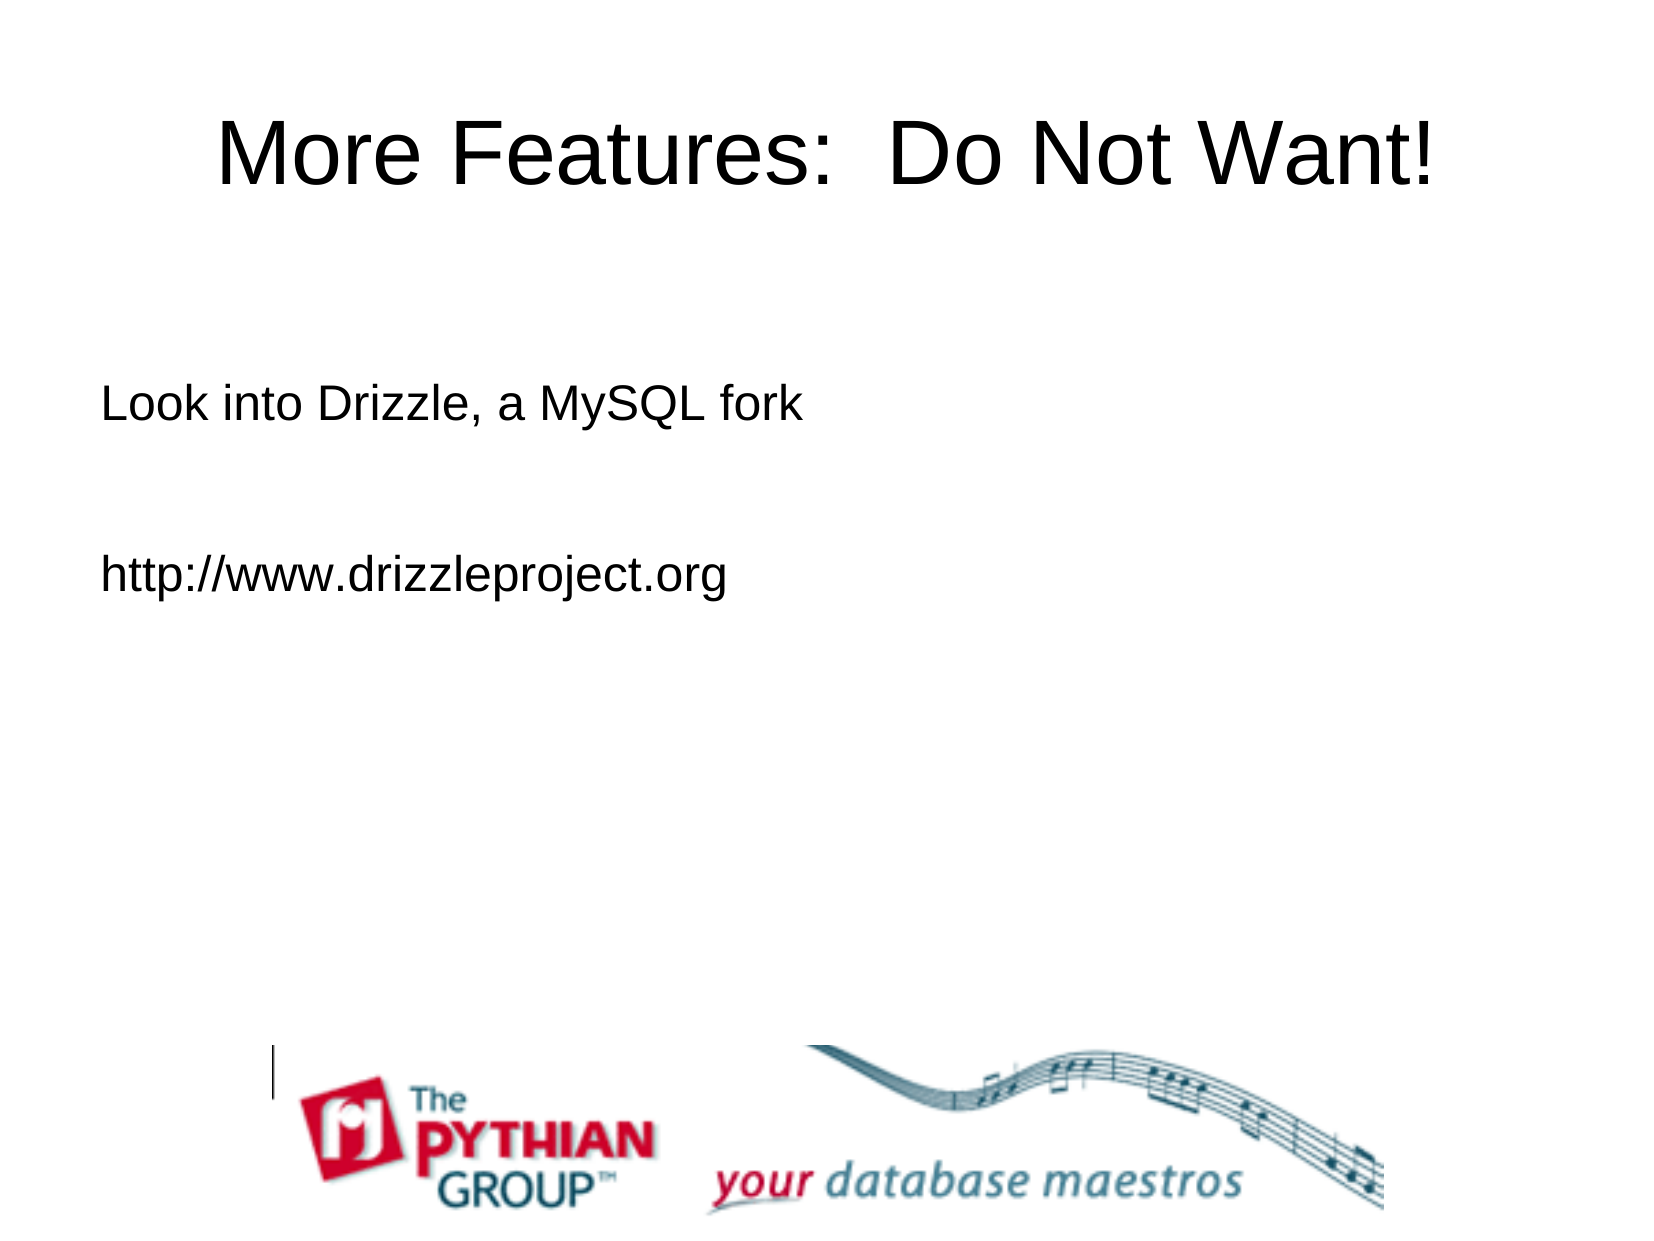

# More Features: Do Not Want!
Look into Drizzle, a MySQL fork
http://www.drizzleproject.org